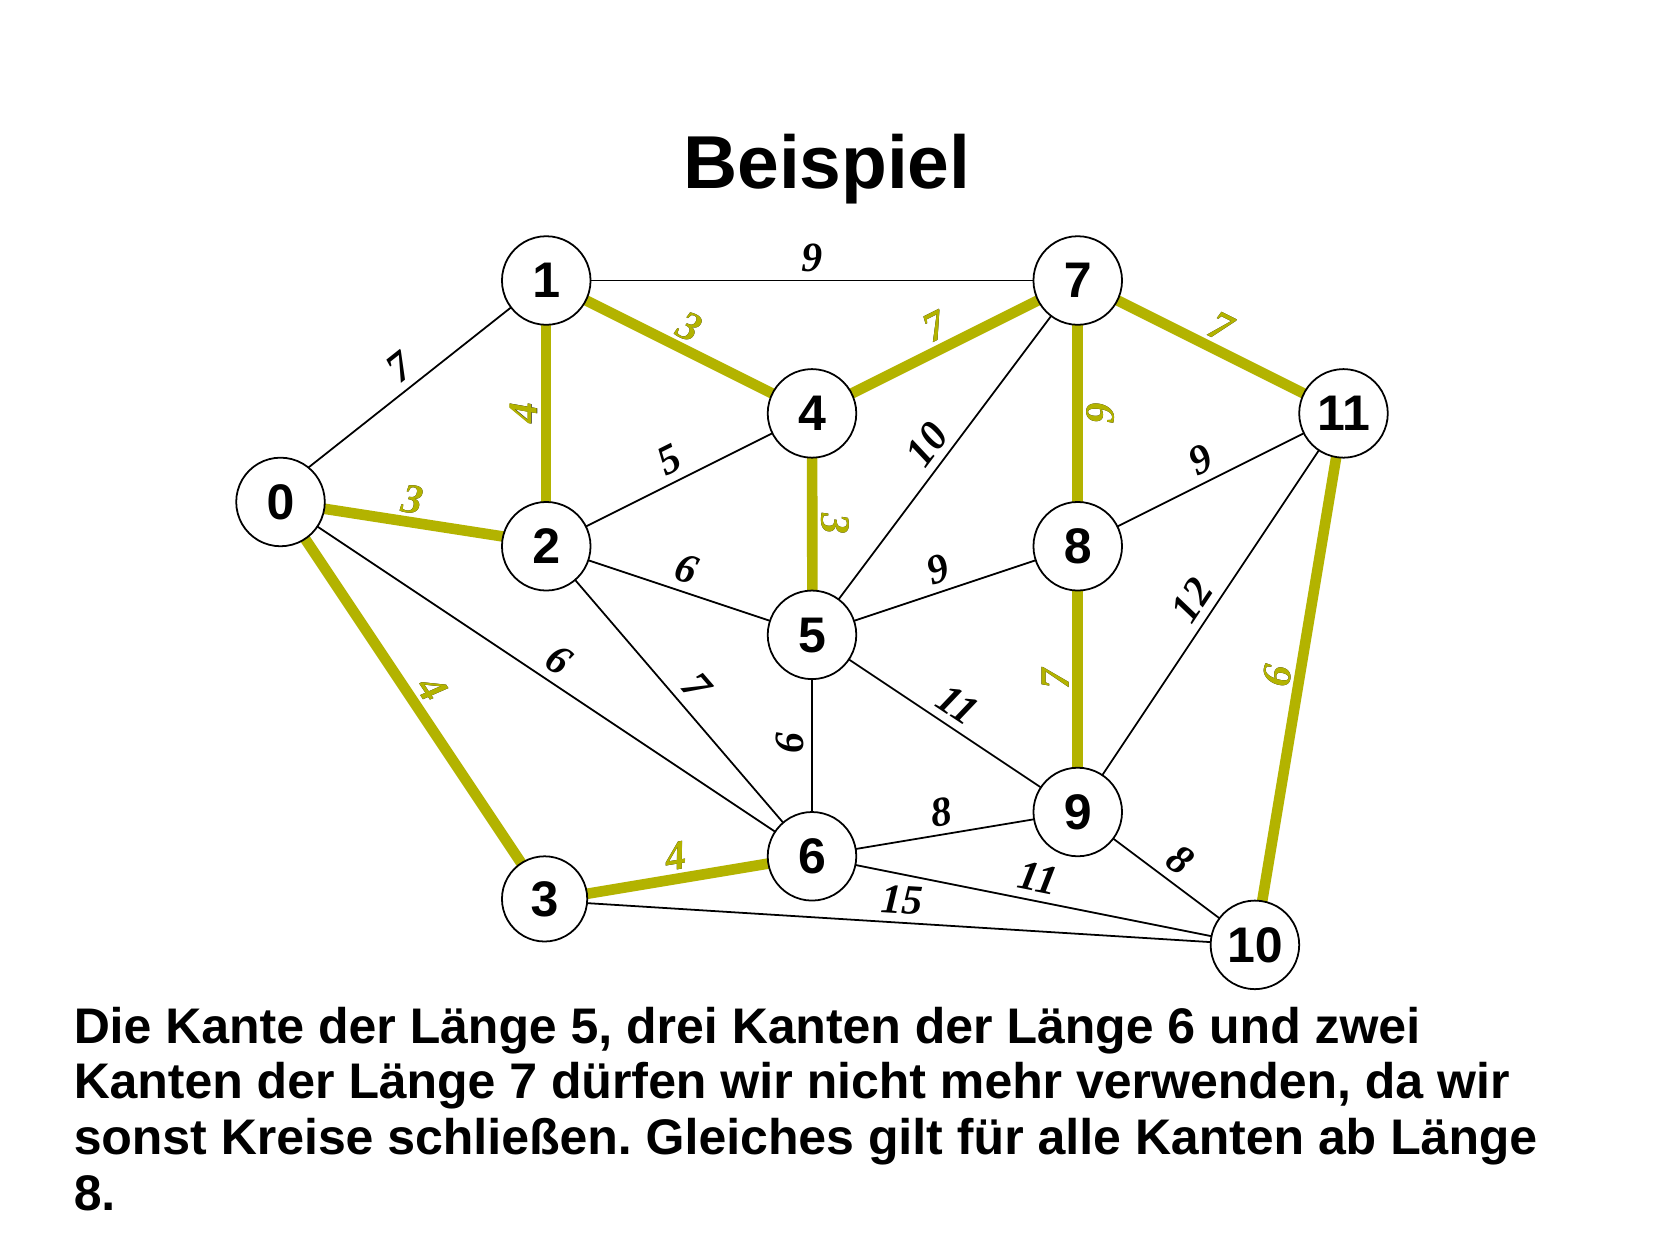

# Beispiel
1
7
7
4
4
3
3
9
7
7
10
7
7
6
6
4
11
5
3
3
12
9
6
6
0
4
4
3
3
6
2
8
6
7
9
7
7
5
11
6
9
6
8
8
3
4
4
11
15
10
Die Kante der Länge 5, drei Kanten der Länge 6 und zwei Kanten der Länge 7 dürfen wir nicht mehr verwenden, da wir sonst Kreise schließen. Gleiches gilt für alle Kanten ab Länge 8.